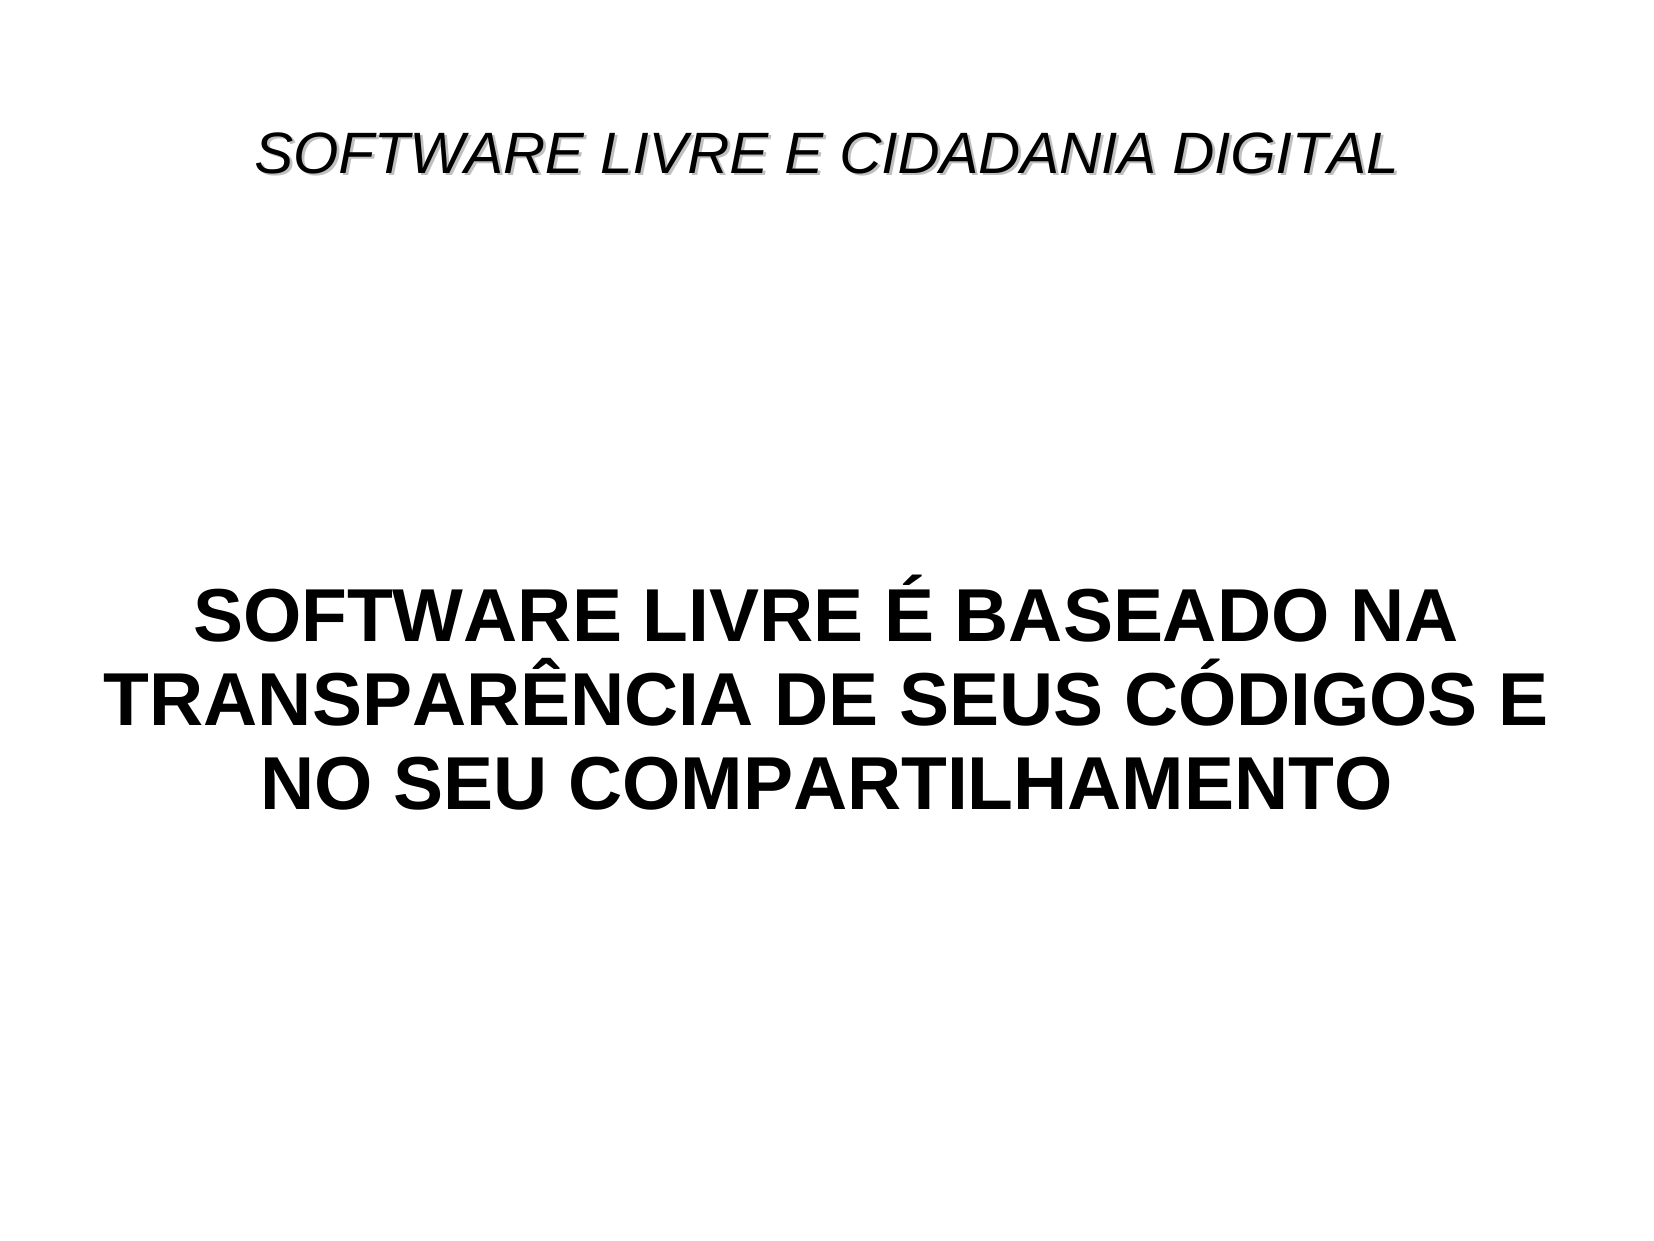

# SOFTWARE LIVRE E CIDADANIA DIGITAL
SOFTWARE LIVRE É BASEADO NA TRANSPARÊNCIA DE SEUS CÓDIGOS E NO SEU COMPARTILHAMENTO